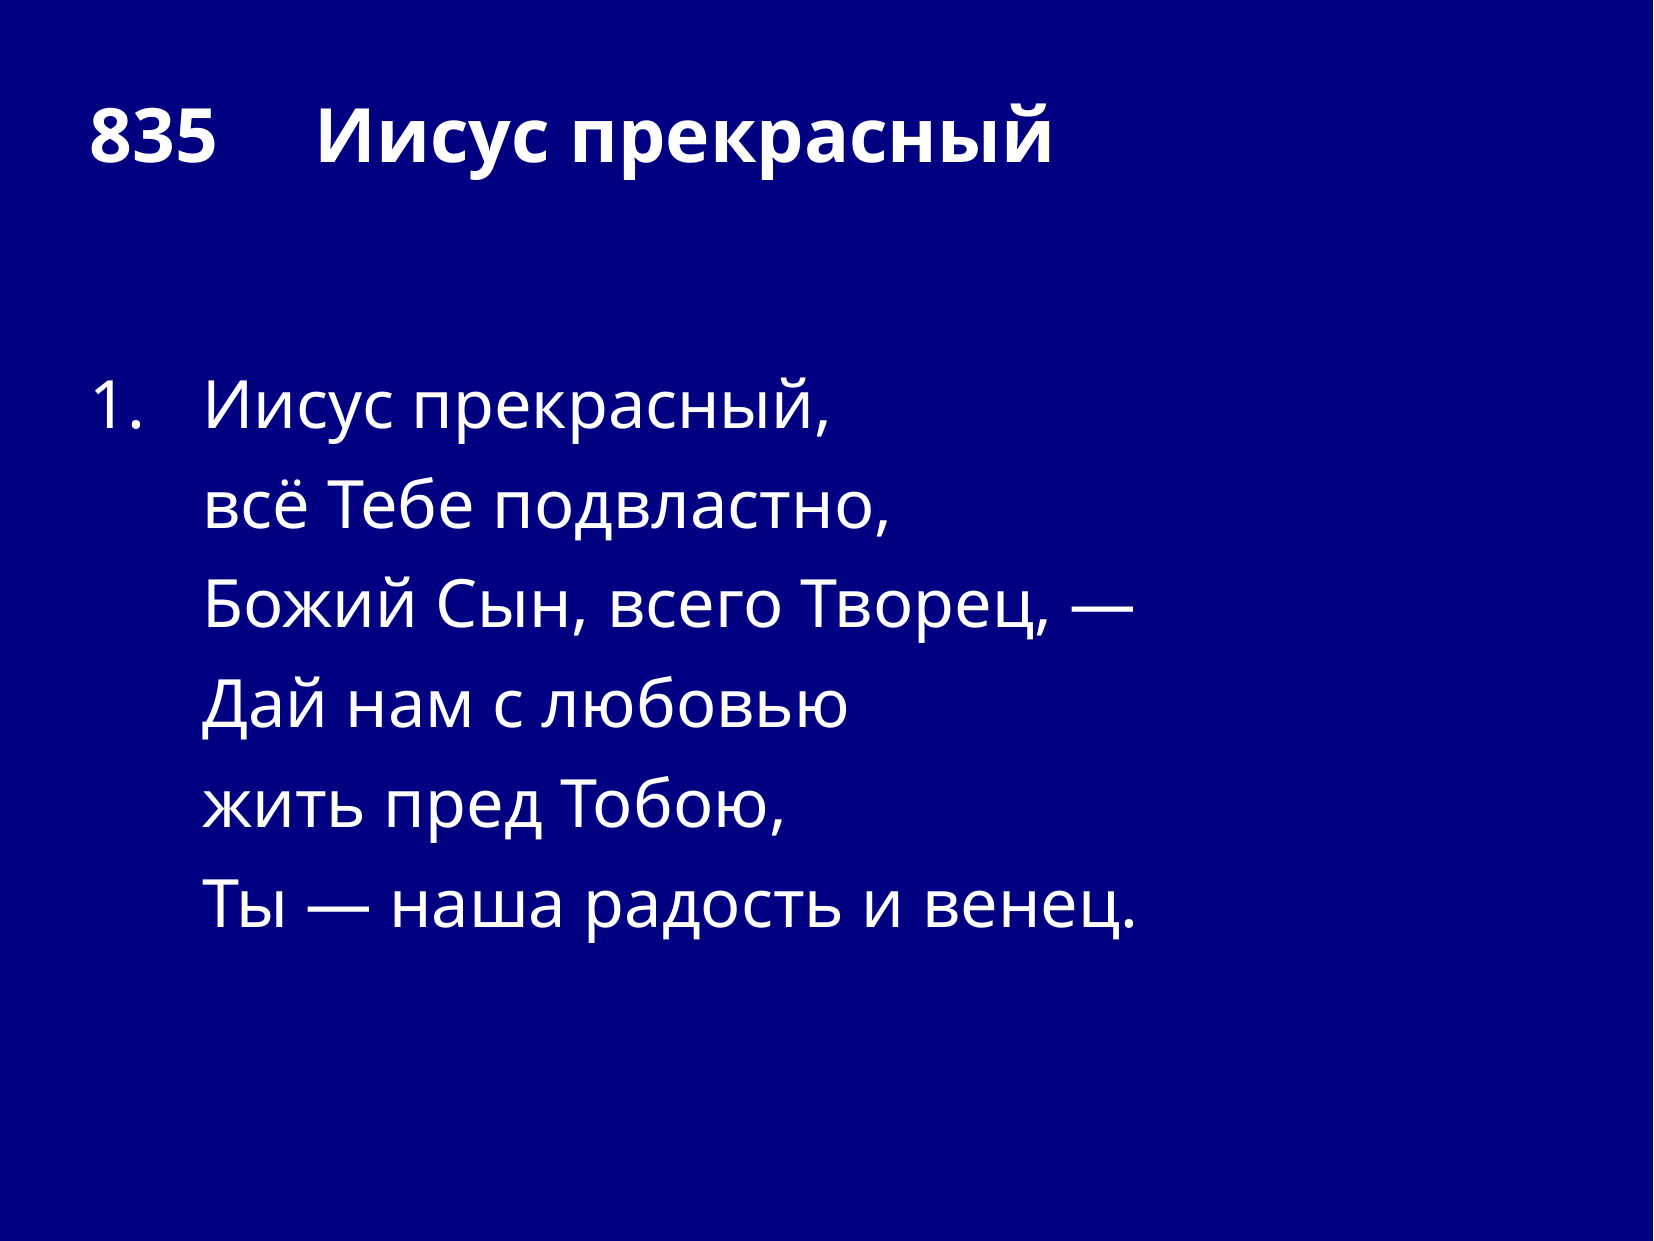

835	Иисус прекрасный
1.	Иисус прекрасный,
	всё Тебе подвластно,
	Божий Сын, всего Творец, —
	Дай нам с любовью
	жить пред Тобою,
	Ты — наша радость и венец.